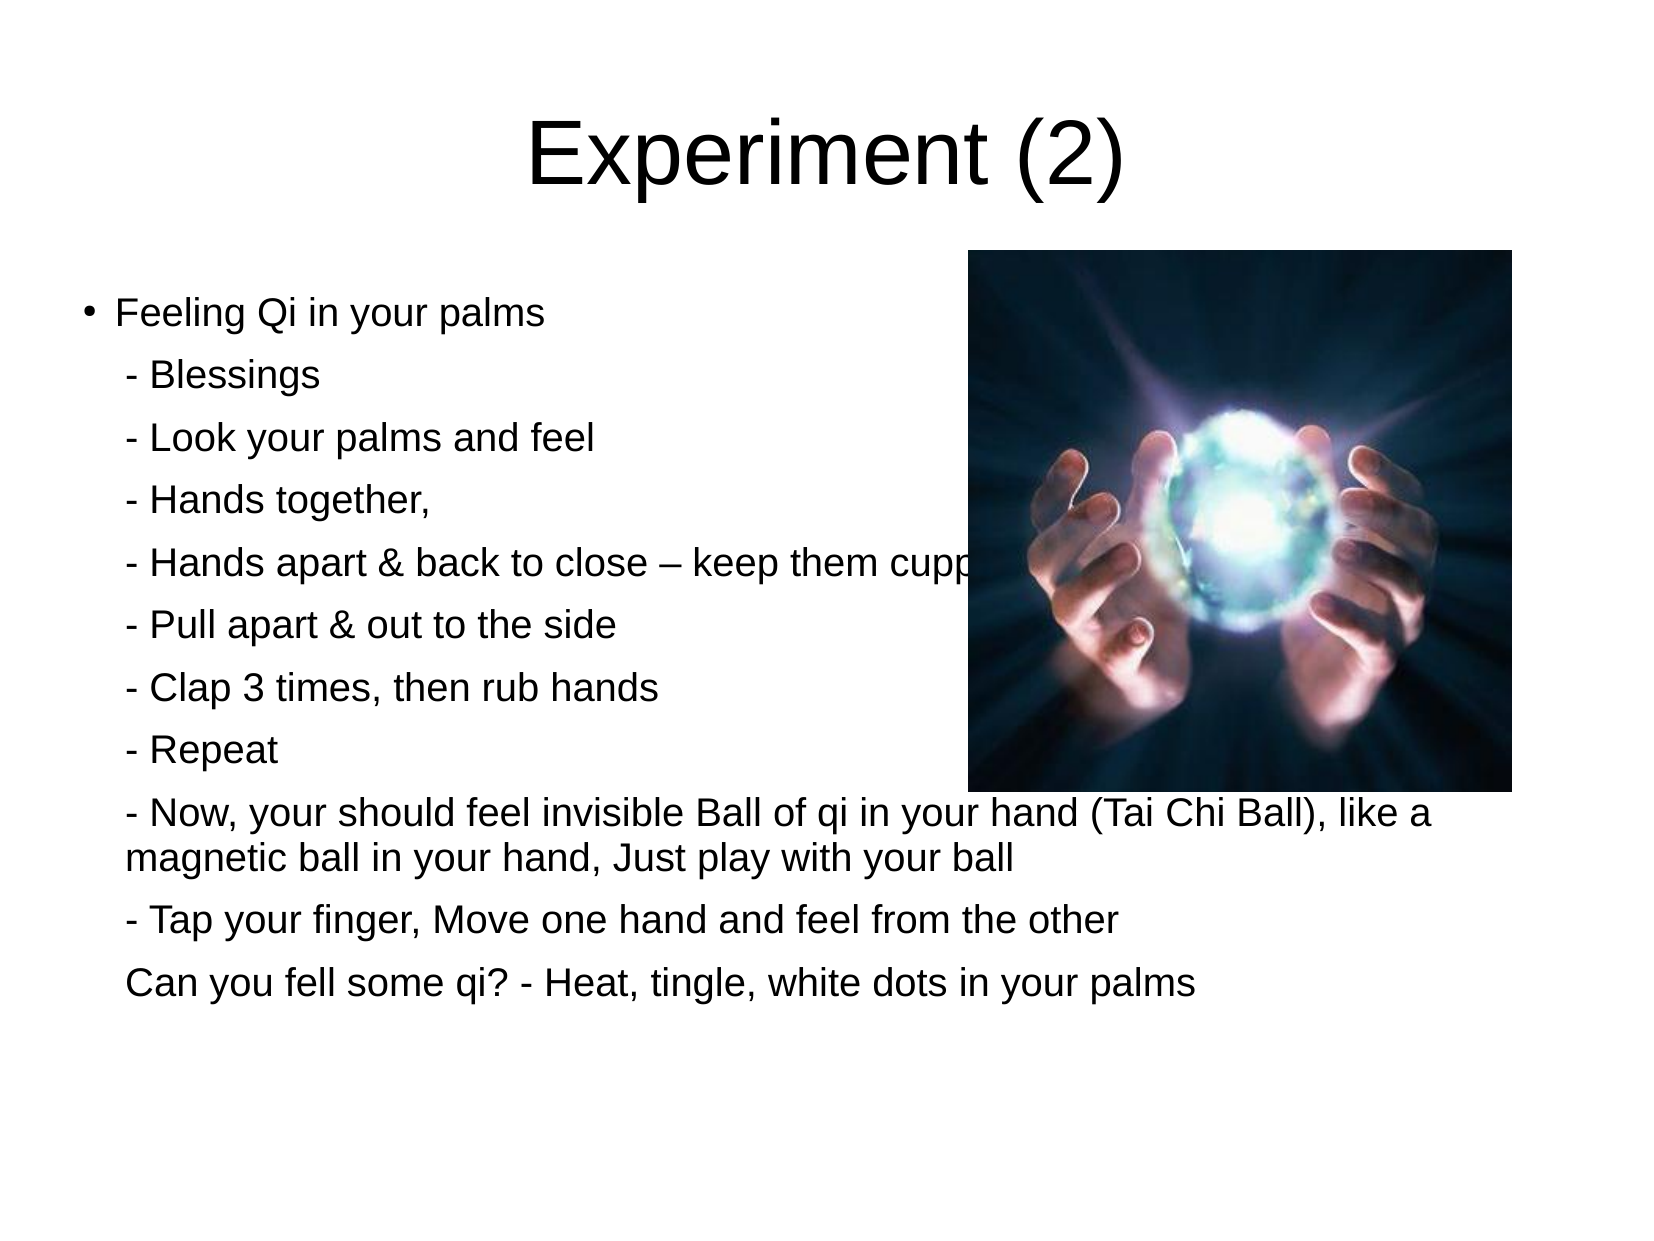

# Experiment (2)
 Feeling Qi in your palms
- Blessings
- Look your palms and feel
- Hands together,
- Hands apart & back to close – keep them cupped
- Pull apart & out to the side
- Clap 3 times, then rub hands
- Repeat
- Now, your should feel invisible Ball of qi in your hand (Tai Chi Ball), like a magnetic ball in your hand, Just play with your ball
- Tap your finger, Move one hand and feel from the other
Can you fell some qi? - Heat, tingle, white dots in your palms